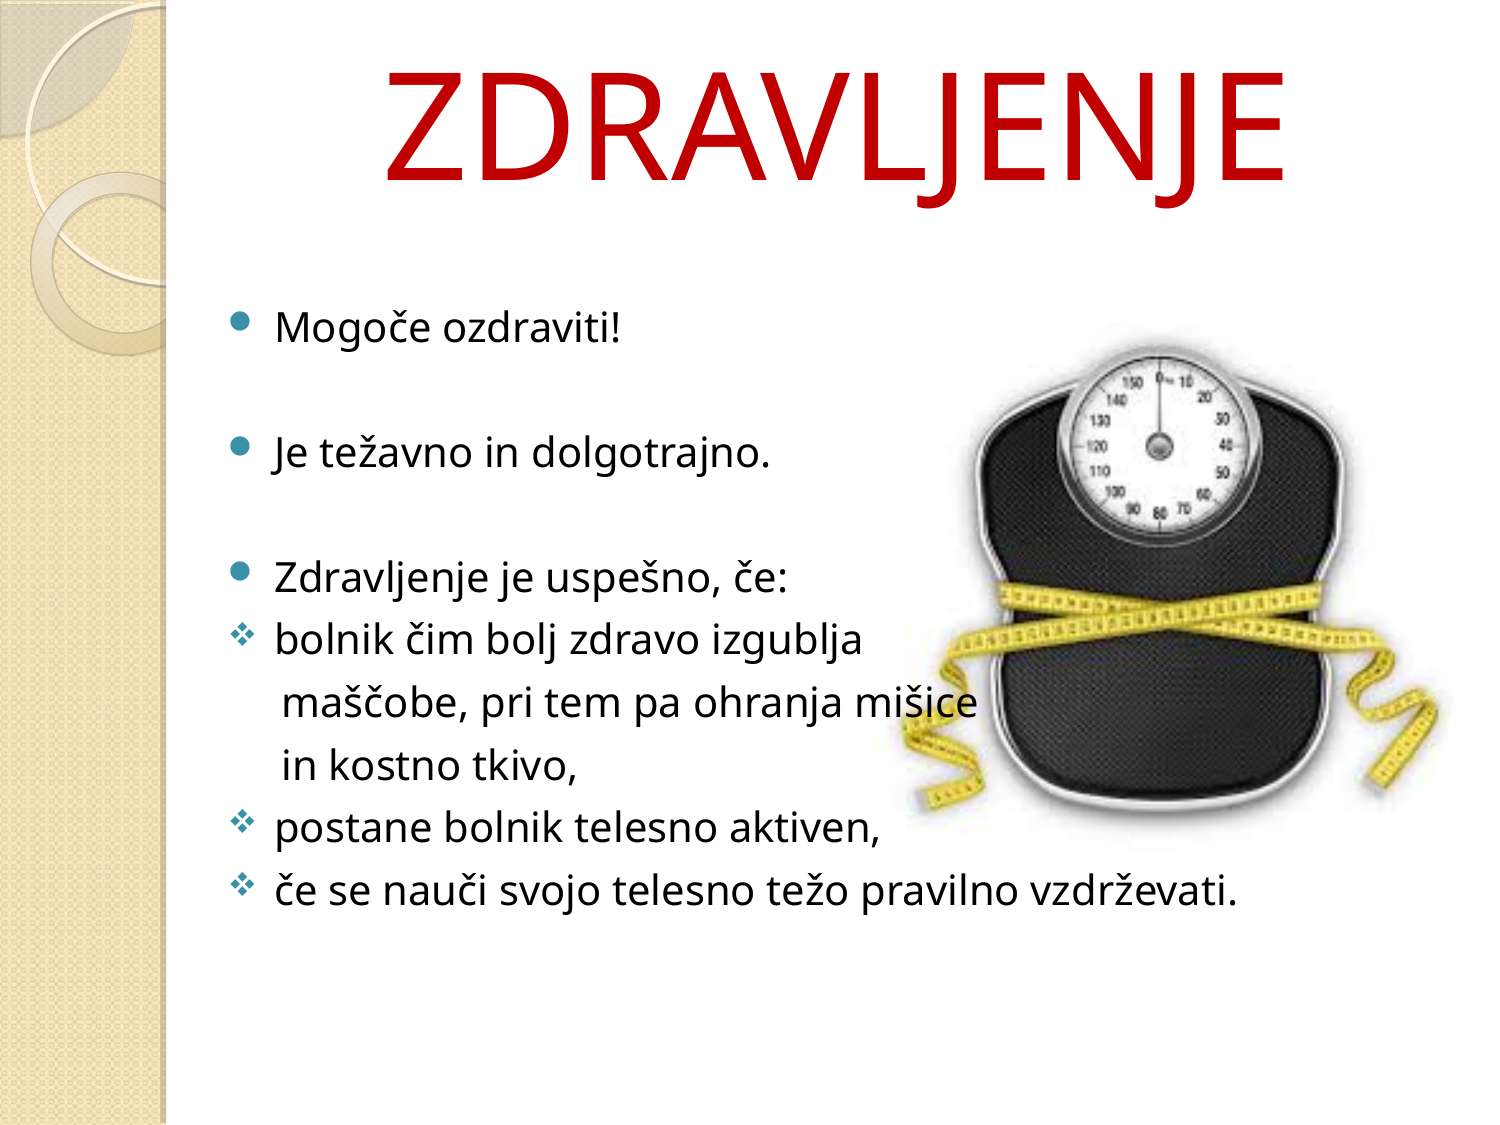

# ZDRAVLJENJE
Mogoče ozdraviti!
Je težavno in dolgotrajno.
Zdravljenje je uspešno, če:
bolnik čim bolj zdravo izgublja
 maščobe, pri tem pa ohranja mišice
 in kostno tkivo,
postane bolnik telesno aktiven,
če se nauči svojo telesno težo pravilno vzdrževati.